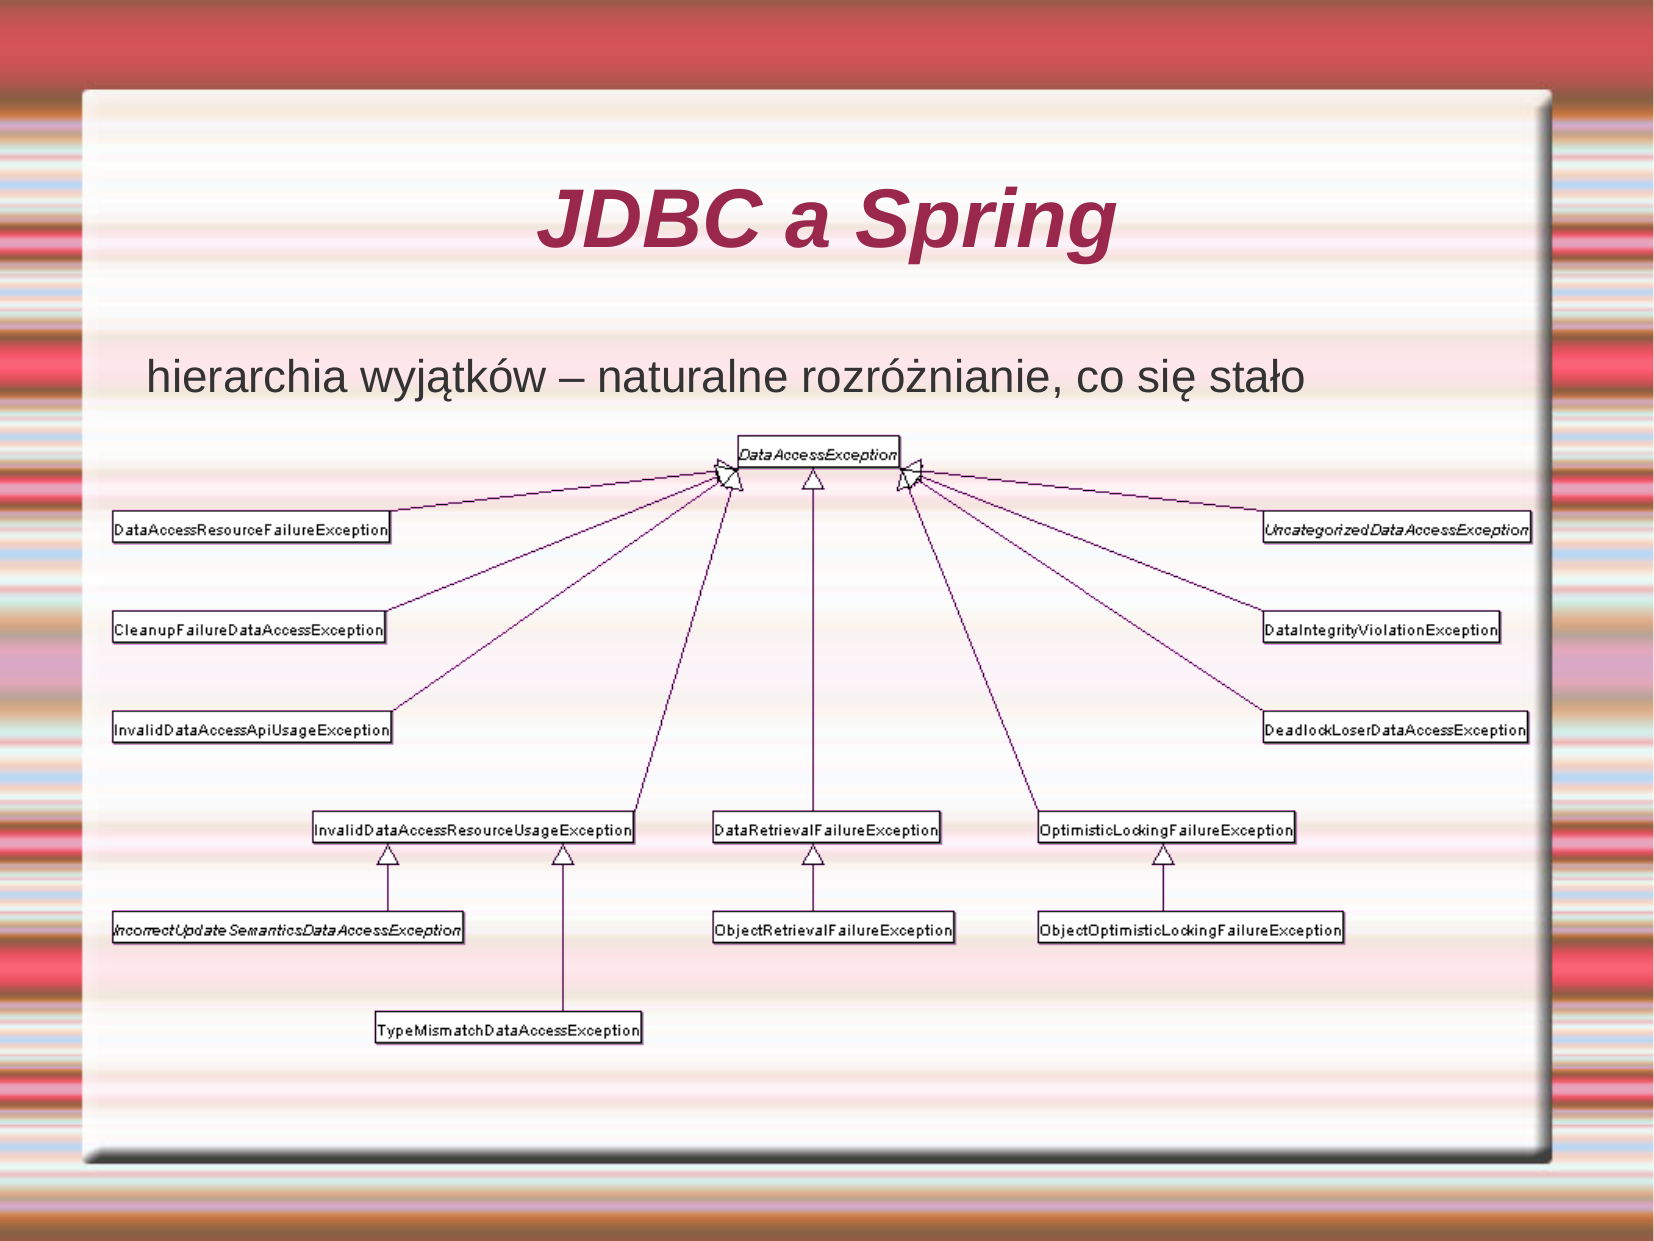

# JDBC a Spring
hierarchia wyjątków – naturalne rozróżnianie, co się stało